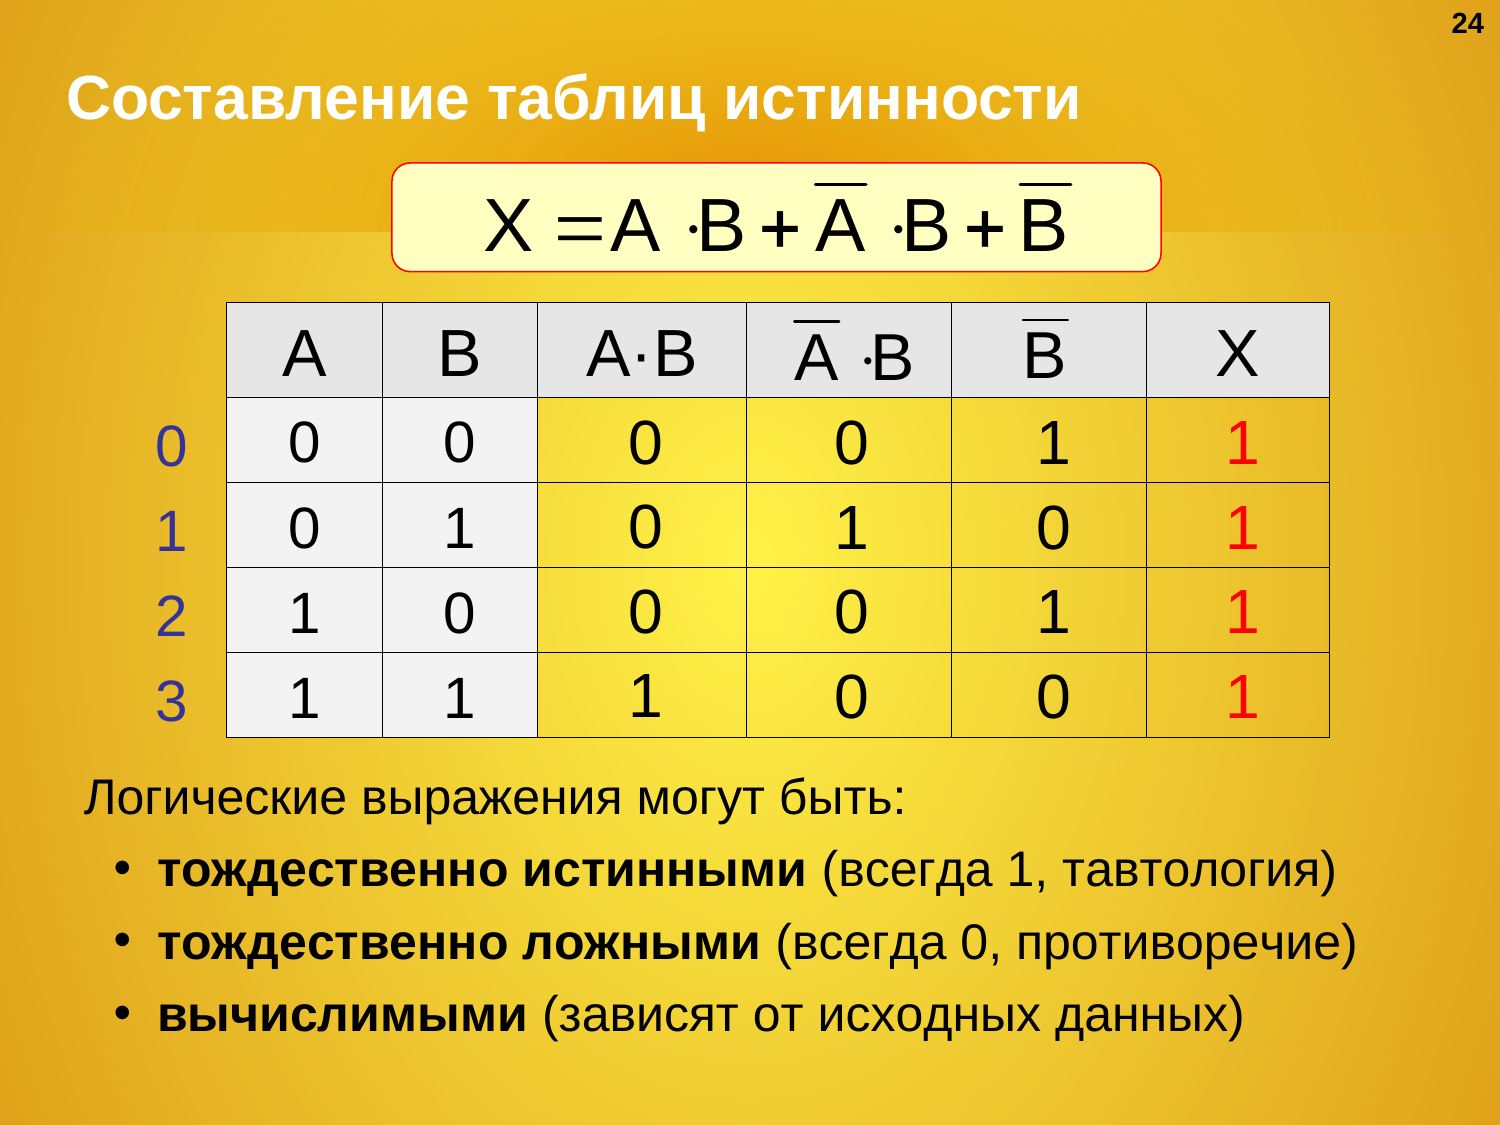

# Составление таблиц истинности
| A | B | A·B | | | X |
| --- | --- | --- | --- | --- | --- |
| 0 | 0 | | | | |
| 0 | 1 | | | | |
| 1 | 0 | | | | |
| 1 | 1 | | | | |
0
0
0
1
0
1
0
0
1
0
1
0
1
1
1
1
| 0 |
| --- |
| 1 |
| 2 |
| 3 |
Логические выражения могут быть:
тождественно истинными (всегда 1, тавтология)
тождественно ложными (всегда 0, противоречие)
вычислимыми (зависят от исходных данных)